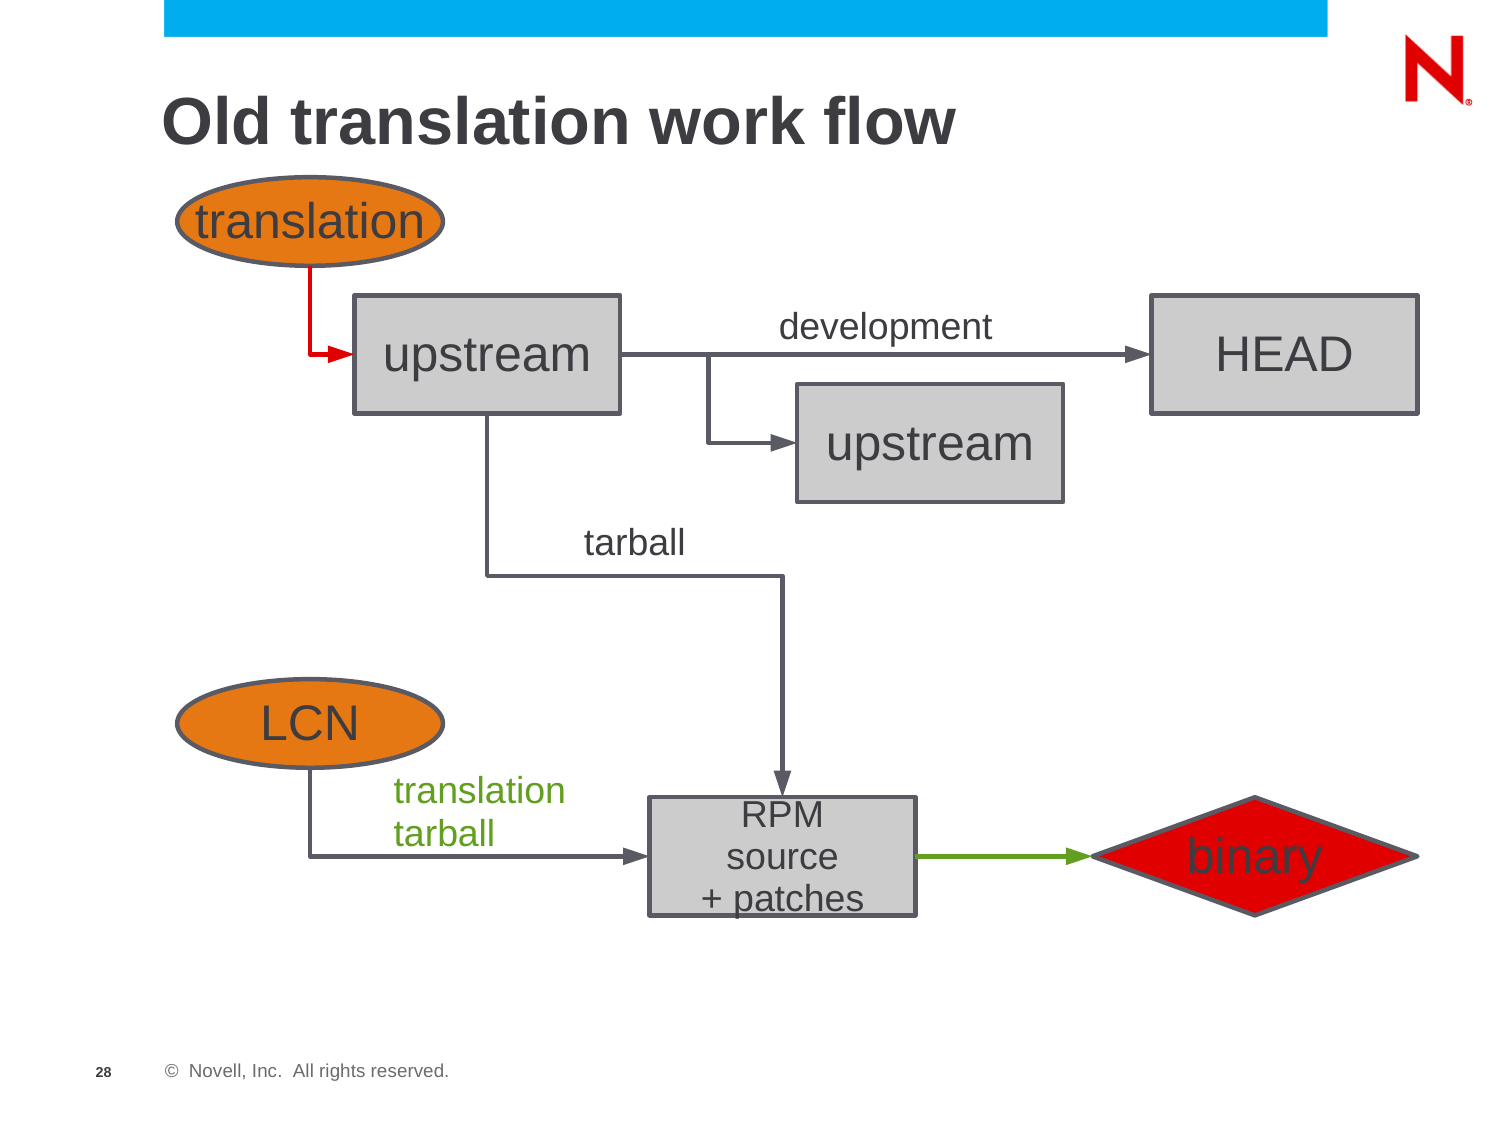

# Old translation work flow
translation
upstream
HEAD
upstream
LCN
RPM
source
+ patches
binary